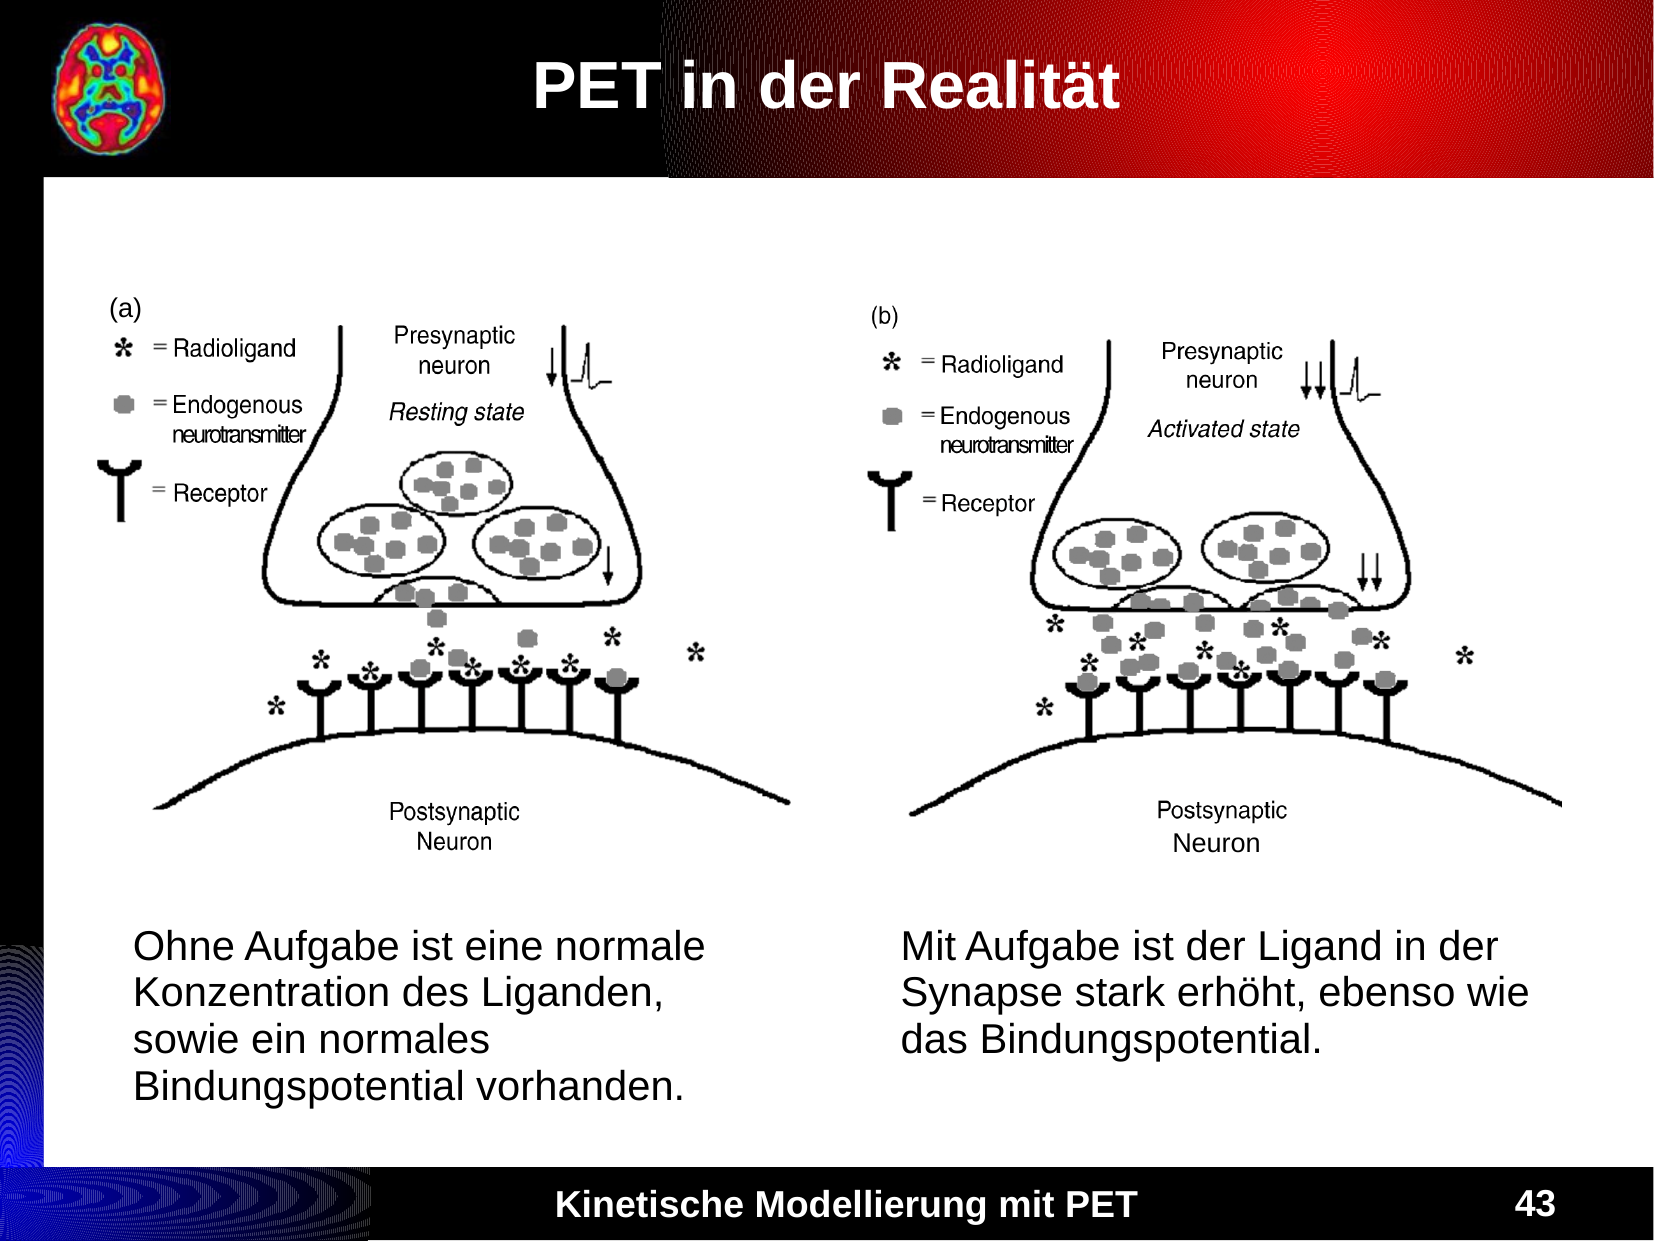

# PET in der Realität
(a)
Neuron
Ohne Aufgabe ist eine normale Konzentration des Liganden, sowie ein normales Bindungspotential vorhanden.
Mit Aufgabe ist der Ligand in der Synapse stark erhöht, ebenso wie das Bindungspotential.
Kinetische Modellierung mit PET